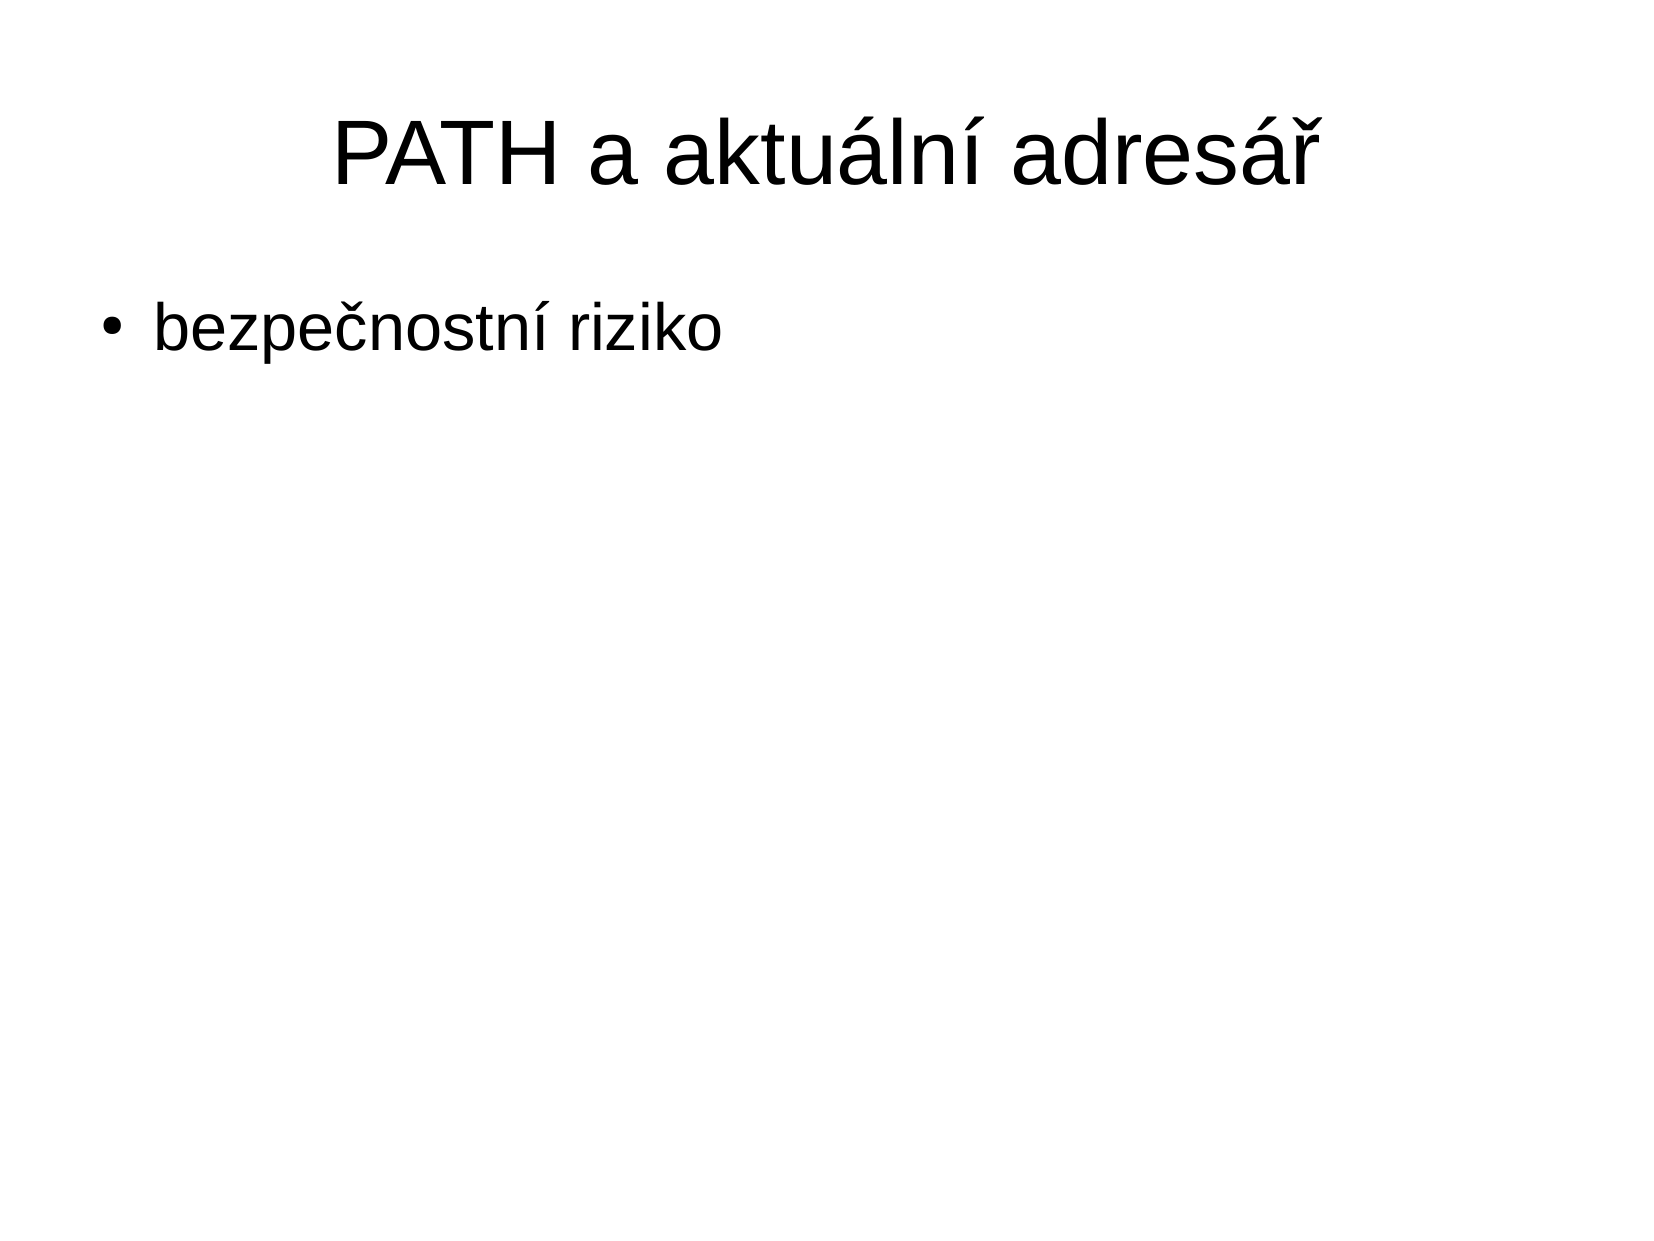

# PATH a aktuální adresář
bezpečnostní riziko